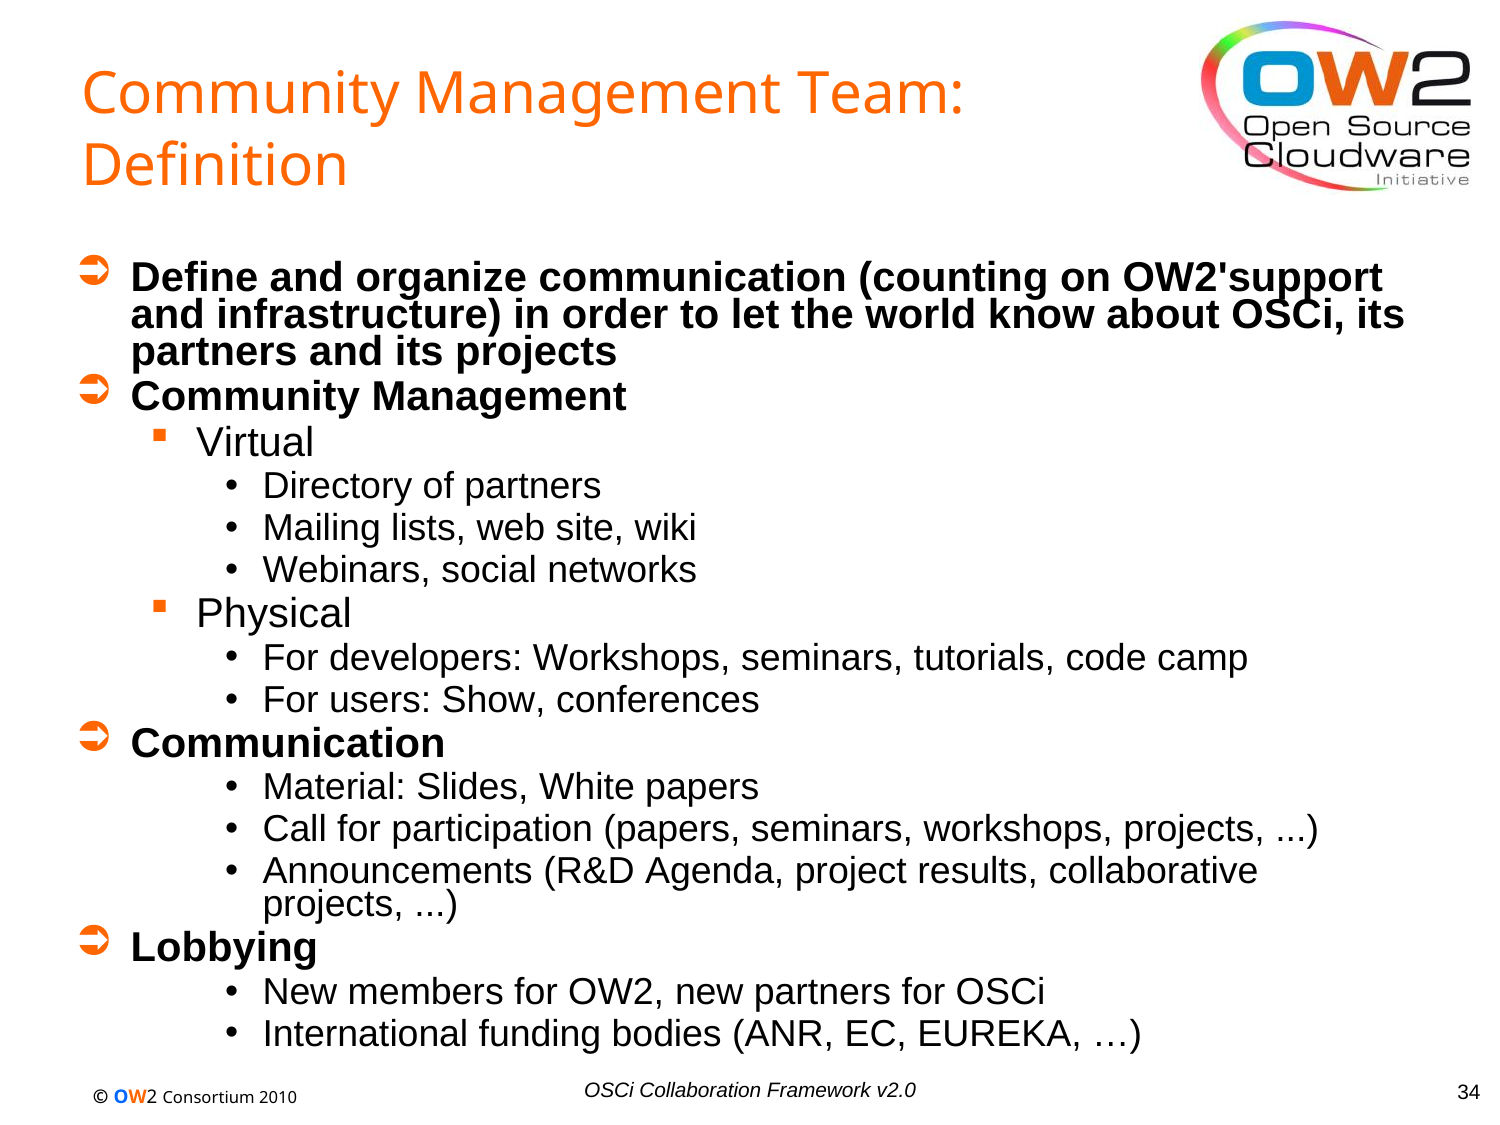

# Community Management Team: Definition
Define and organize communication (counting on OW2'support and infrastructure) in order to let the world know about OSCi, its partners and its projects
Community Management
Virtual
Directory of partners
Mailing lists, web site, wiki
Webinars, social networks
Physical
For developers: Workshops, seminars, tutorials, code camp
For users: Show, conferences
Communication
Material: Slides, White papers
Call for participation (papers, seminars, workshops, projects, ...)
Announcements (R&D Agenda, project results, collaborative projects, ...)
Lobbying
New members for OW2, new partners for OSCi
International funding bodies (ANR, EC, EUREKA, …)